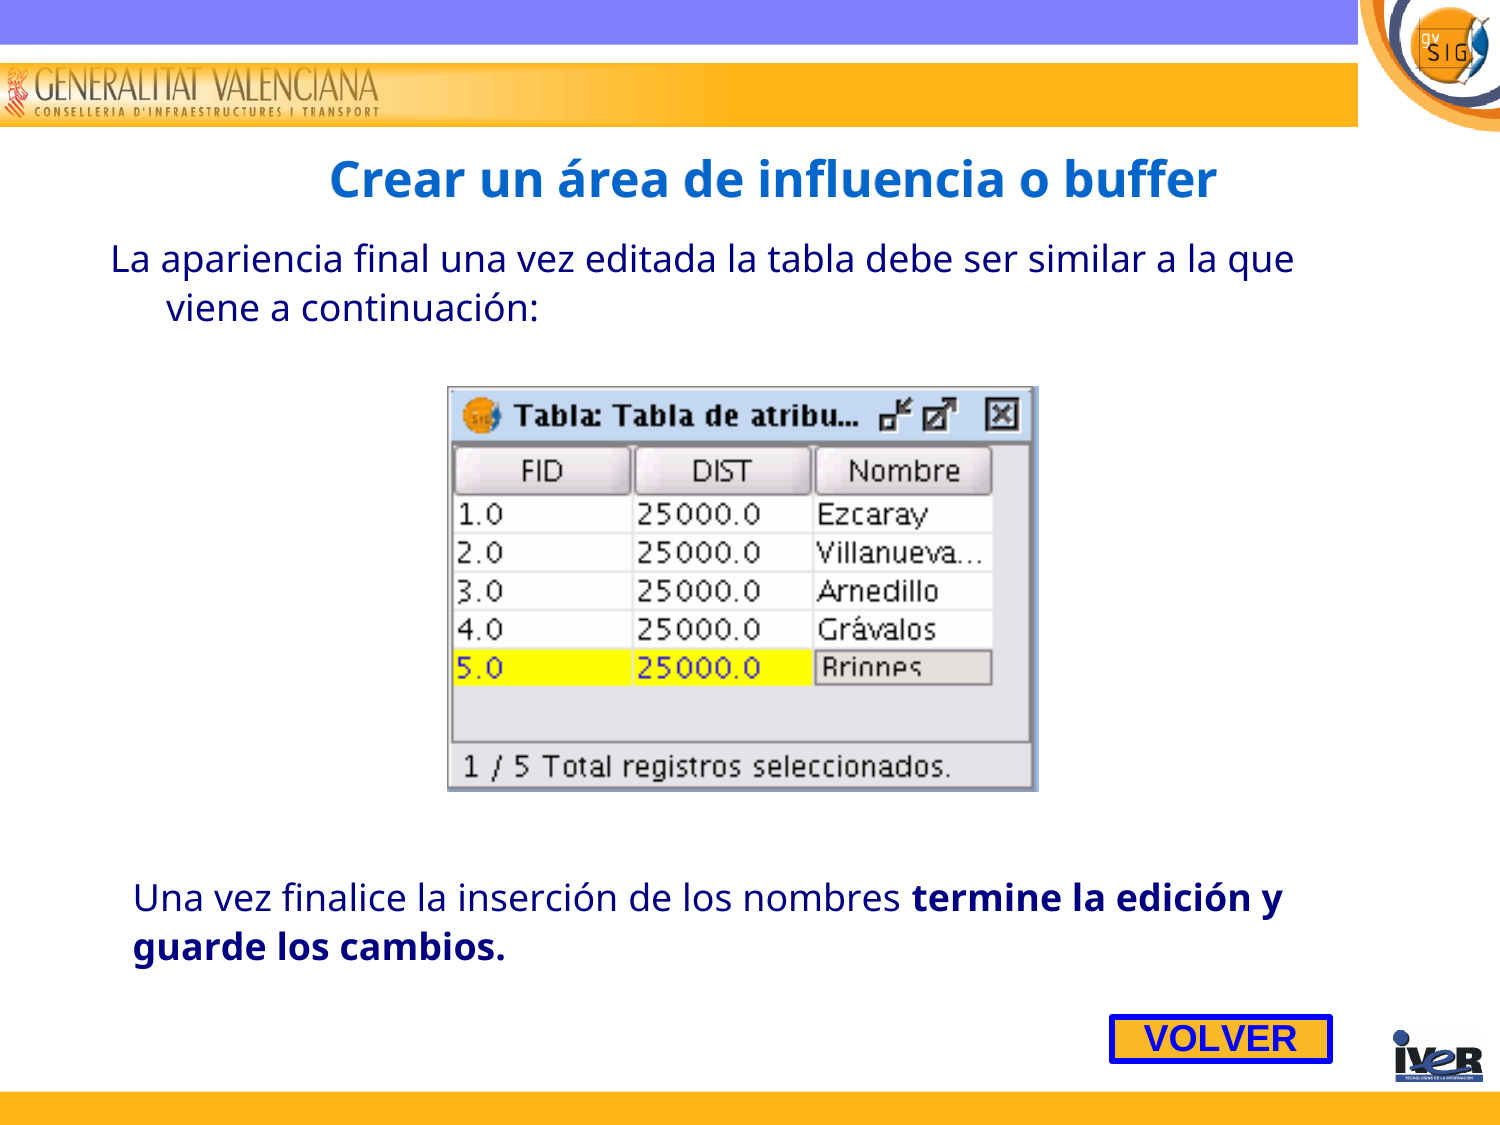

# Crear un área de influencia o buffer
La apariencia final una vez editada la tabla debe ser similar a la que viene a continuación:
Una vez finalice la inserción de los nombres termine la edición y guarde los cambios.
VOLVER